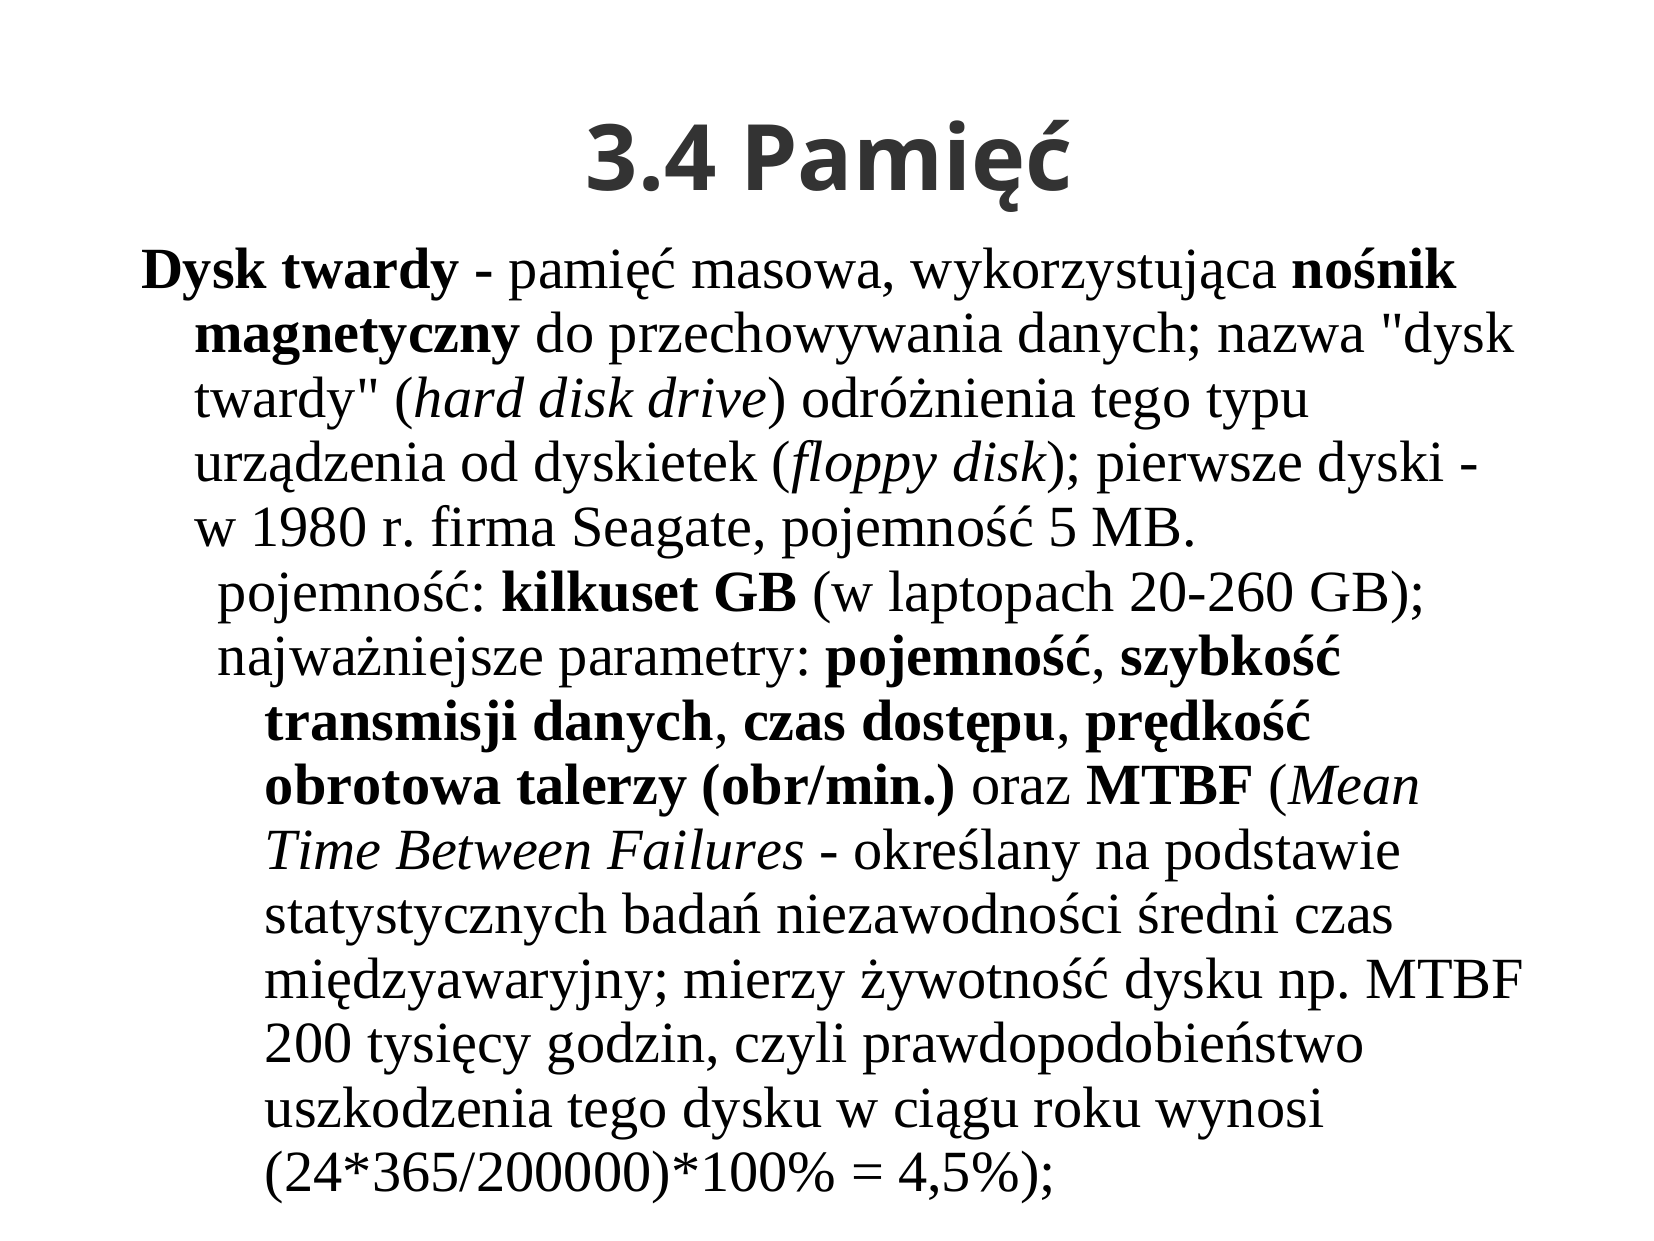

# 3.4 Pamięć
Dysk twardy - pamięć masowa, wykorzystująca nośnik magnetyczny do przechowywania danych; nazwa "dysk twardy" (hard disk drive) odróżnienia tego typu urządzenia od dyskietek (floppy disk); pierwsze dyski - w 1980 r. firma Seagate, pojemność 5 MB.
pojemność: kilkuset GB (w laptopach 20-260 GB);
najważniejsze parametry: pojemność, szybkość transmisji danych, czas dostępu, prędkość obrotowa talerzy (obr/min.) oraz MTBF (Mean Time Between Failures - określany na podstawie statystycznych badań niezawodności średni czas międzyawaryjny; mierzy żywotność dysku np. MTBF 200 tysięcy godzin, czyli prawdopodobieństwo uszkodzenia tego dysku w ciągu roku wynosi (24*365/200000)*100% = 4,5%);